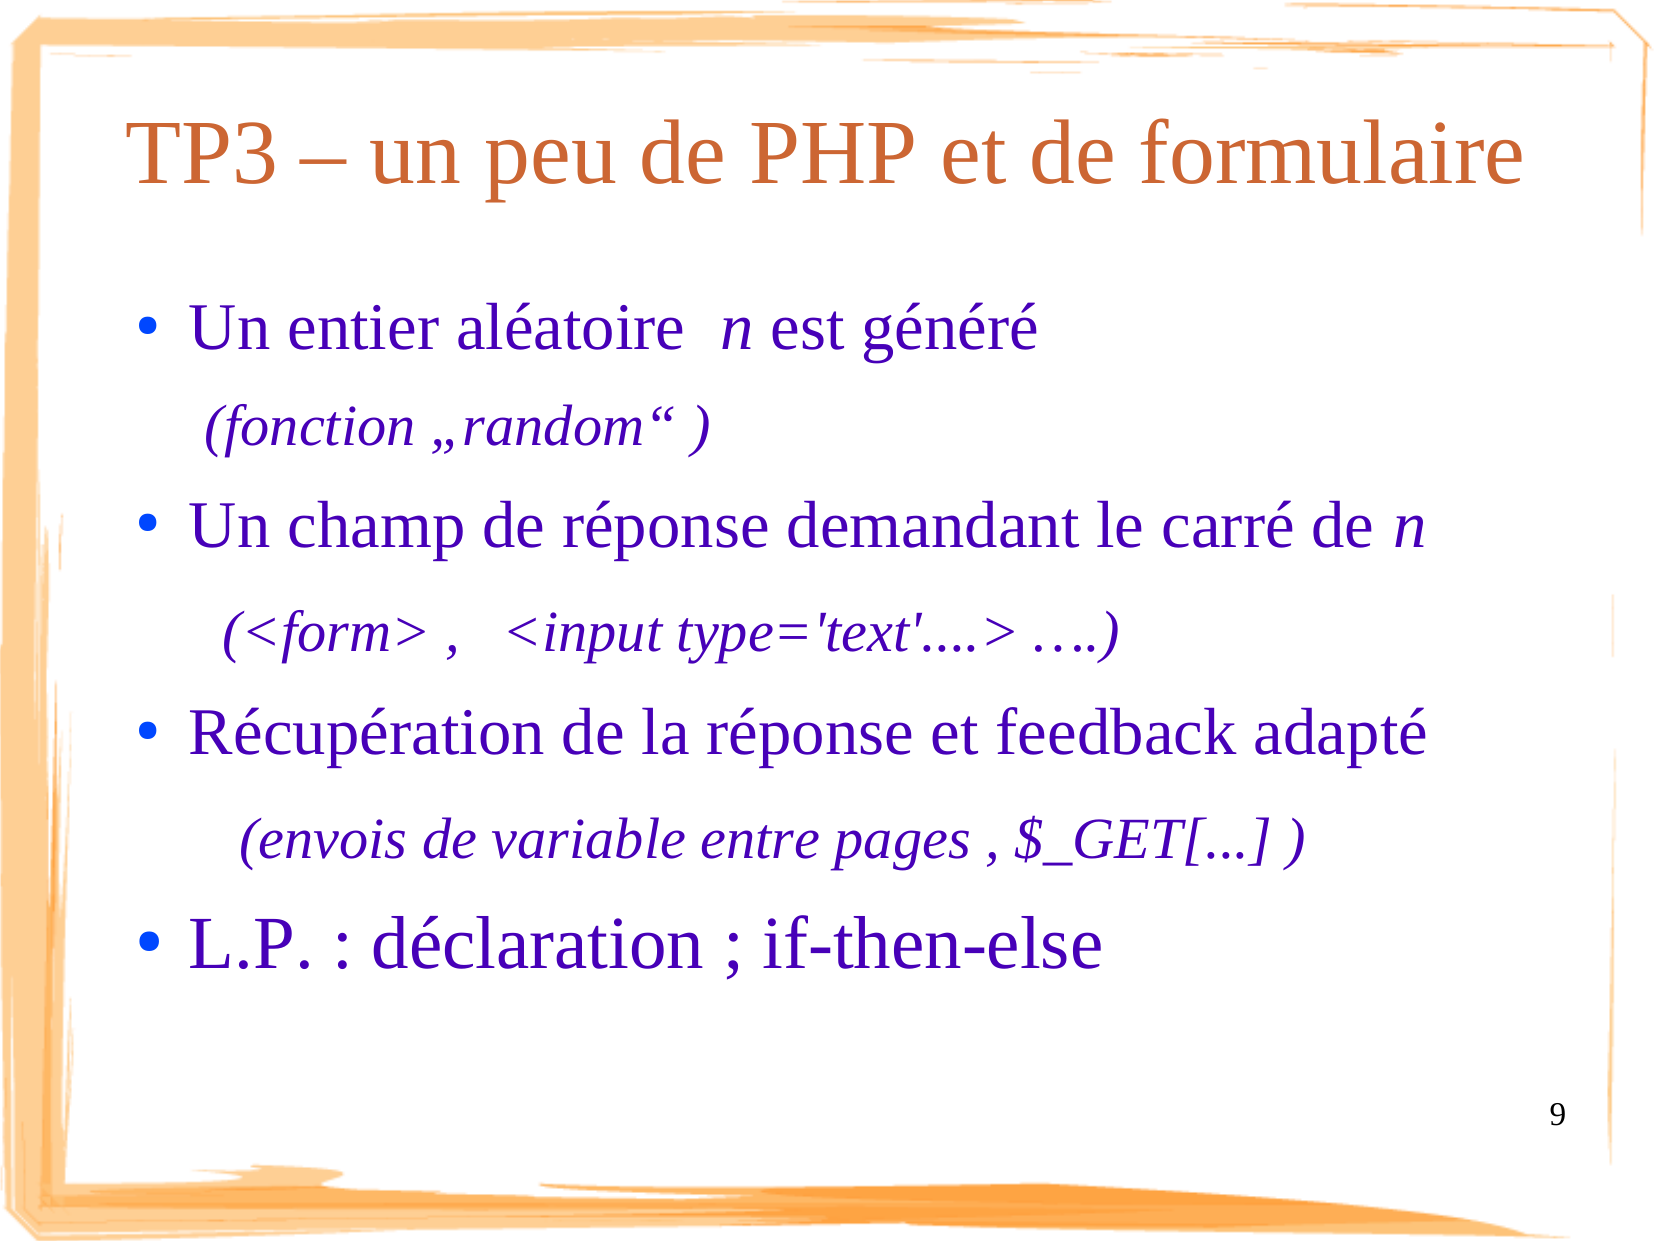

# TP3 – un peu de PHP et de formulaire
Un entier aléatoire n est généré
 (fonction „random“ )
Un champ de réponse demandant le carré de n
 (<form> , <input type='text'....> ….)
Récupération de la réponse et feedback adapté
 (envois de variable entre pages , $_GET[...] )
L.P. : déclaration ; if-then-else
9